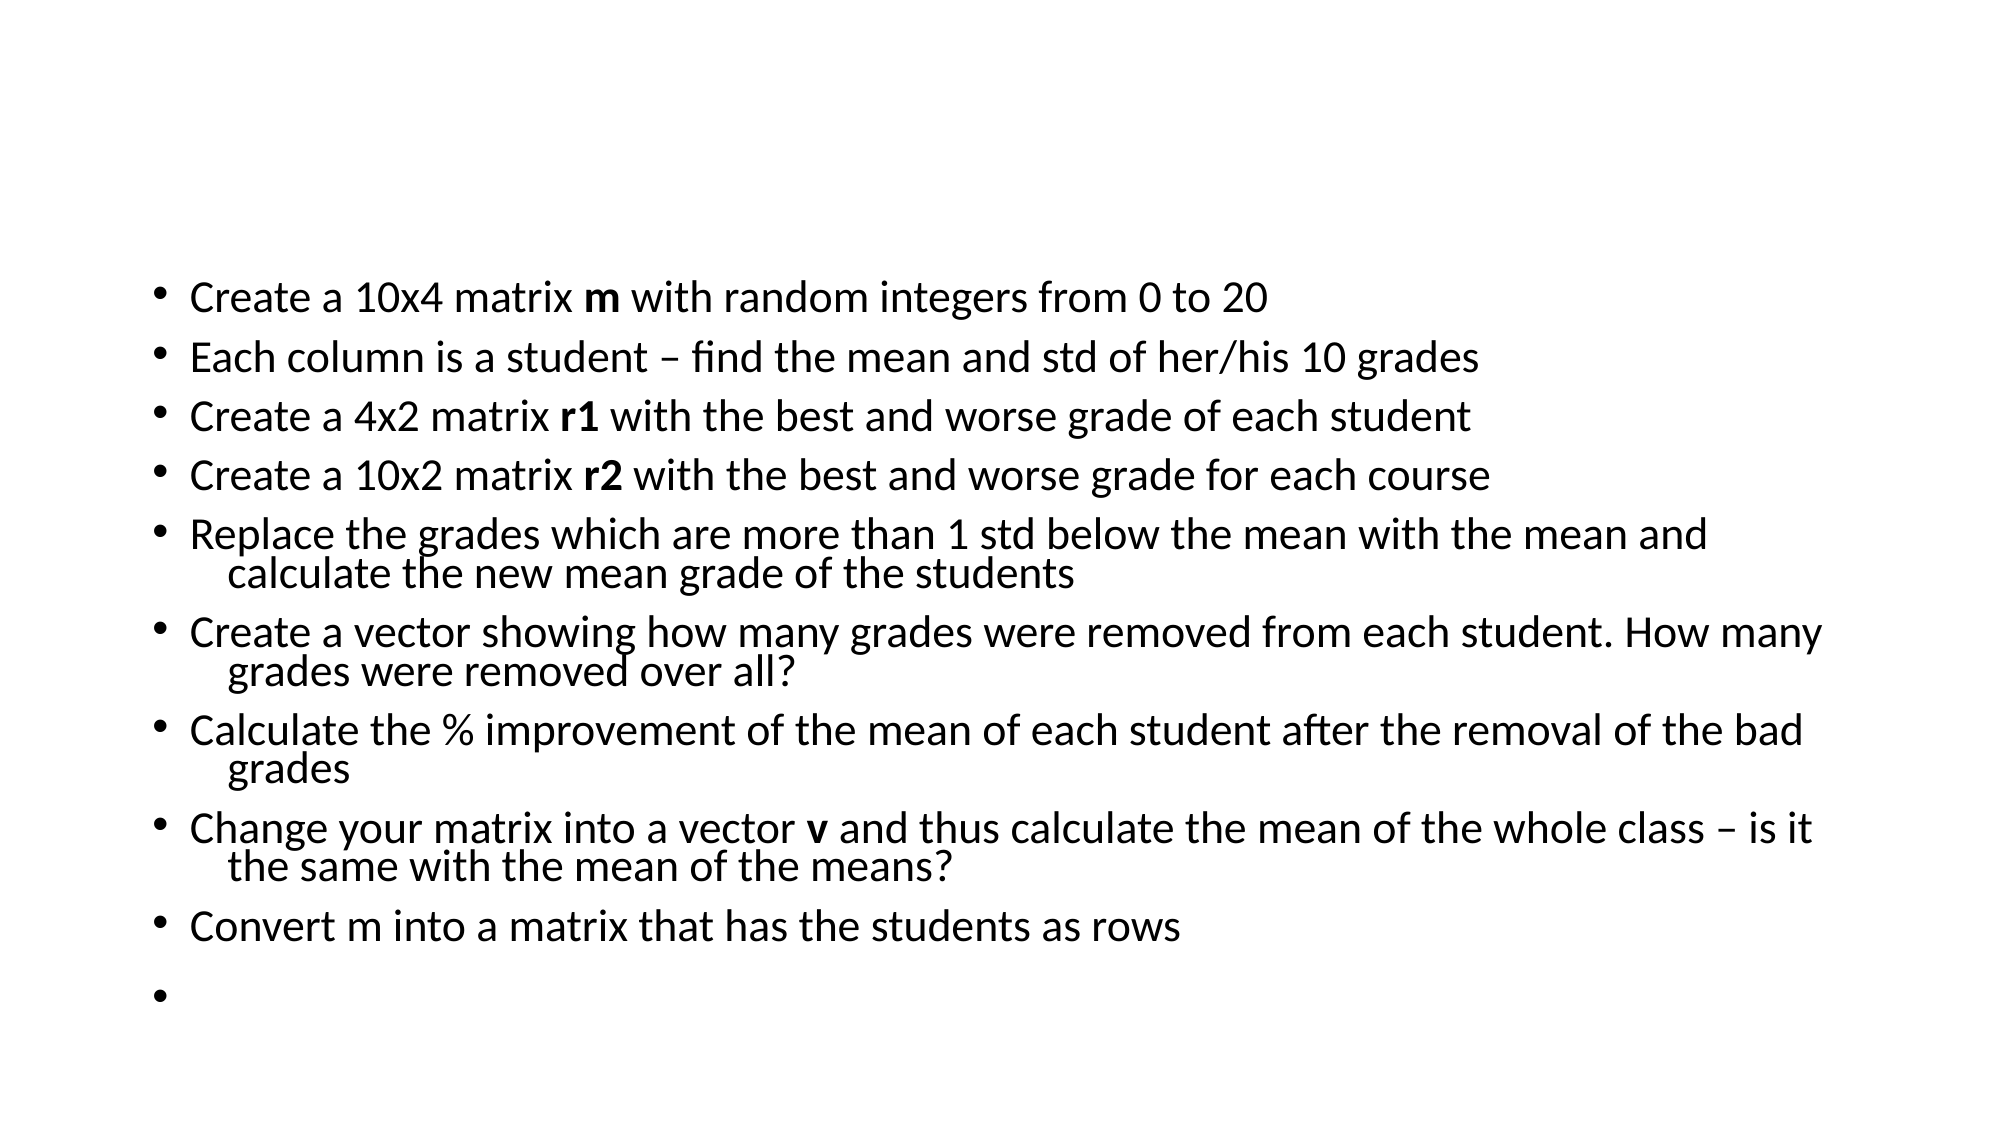

#
Create a 10x4 matrix m with random integers from 0 to 20
Each column is a student – find the mean and std of her/his 10 grades
Create a 4x2 matrix r1 with the best and worse grade of each student
Create a 10x2 matrix r2 with the best and worse grade for each course
Replace the grades which are more than 1 std below the mean with the mean and calculate the new mean grade of the students
Create a vector showing how many grades were removed from each student. How many grades were removed over all?
Calculate the % improvement of the mean of each student after the removal of the bad grades
Change your matrix into a vector v and thus calculate the mean of the whole class – is it the same with the mean of the means?
Convert m into a matrix that has the students as rows